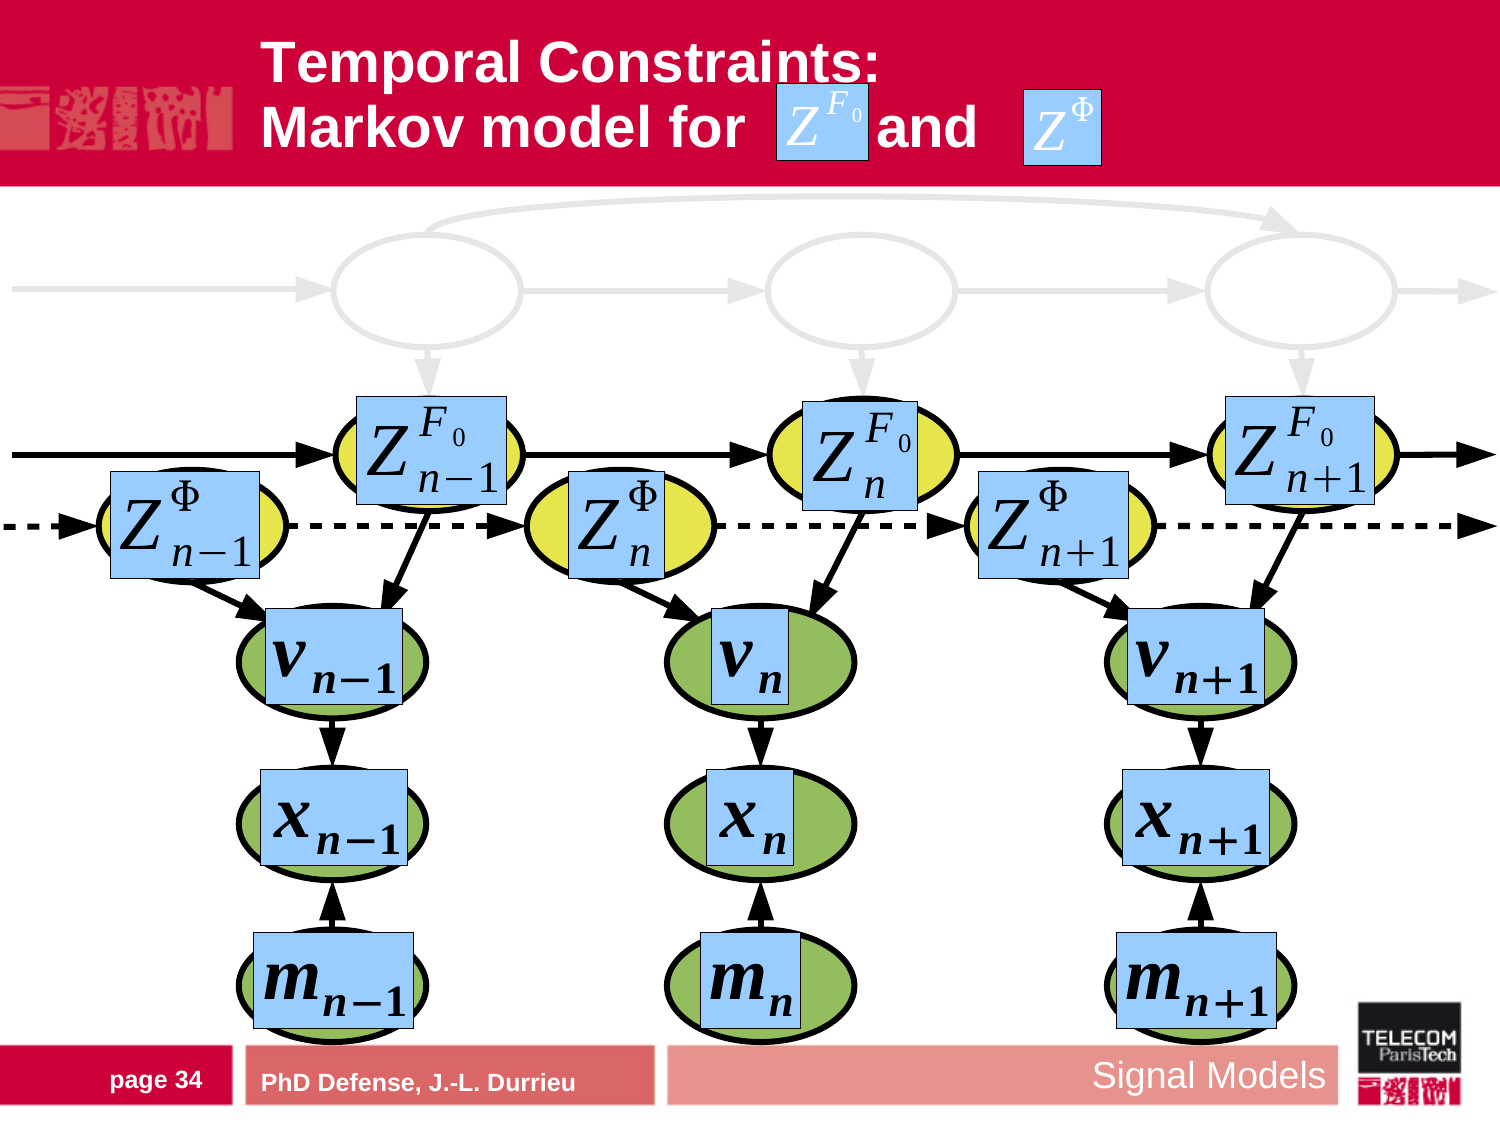

# Temporal Constraints: Markov model for and
Signal Models
34